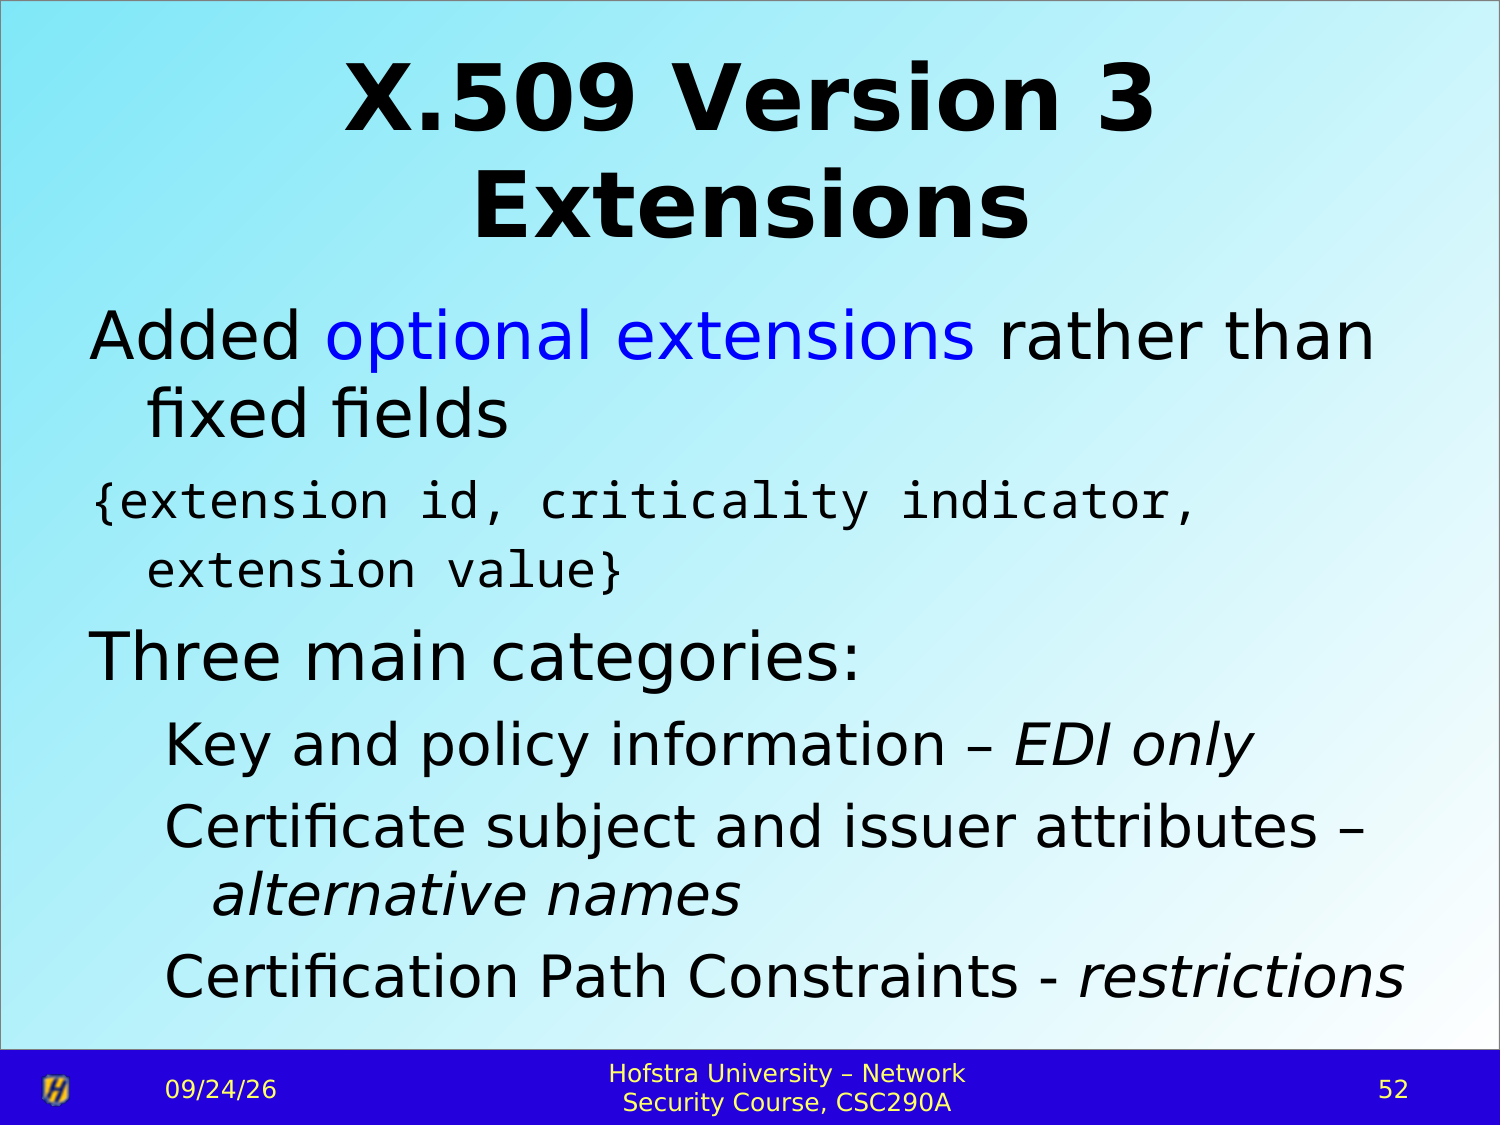

# X.509 Version 3 Extensions
Added optional extensions rather than fixed fields
{extension id, criticality indicator, extension value}
Three main categories:
Key and policy information – EDI only
Certificate subject and issuer attributes – alternative names
Certification Path Constraints - restrictions
52